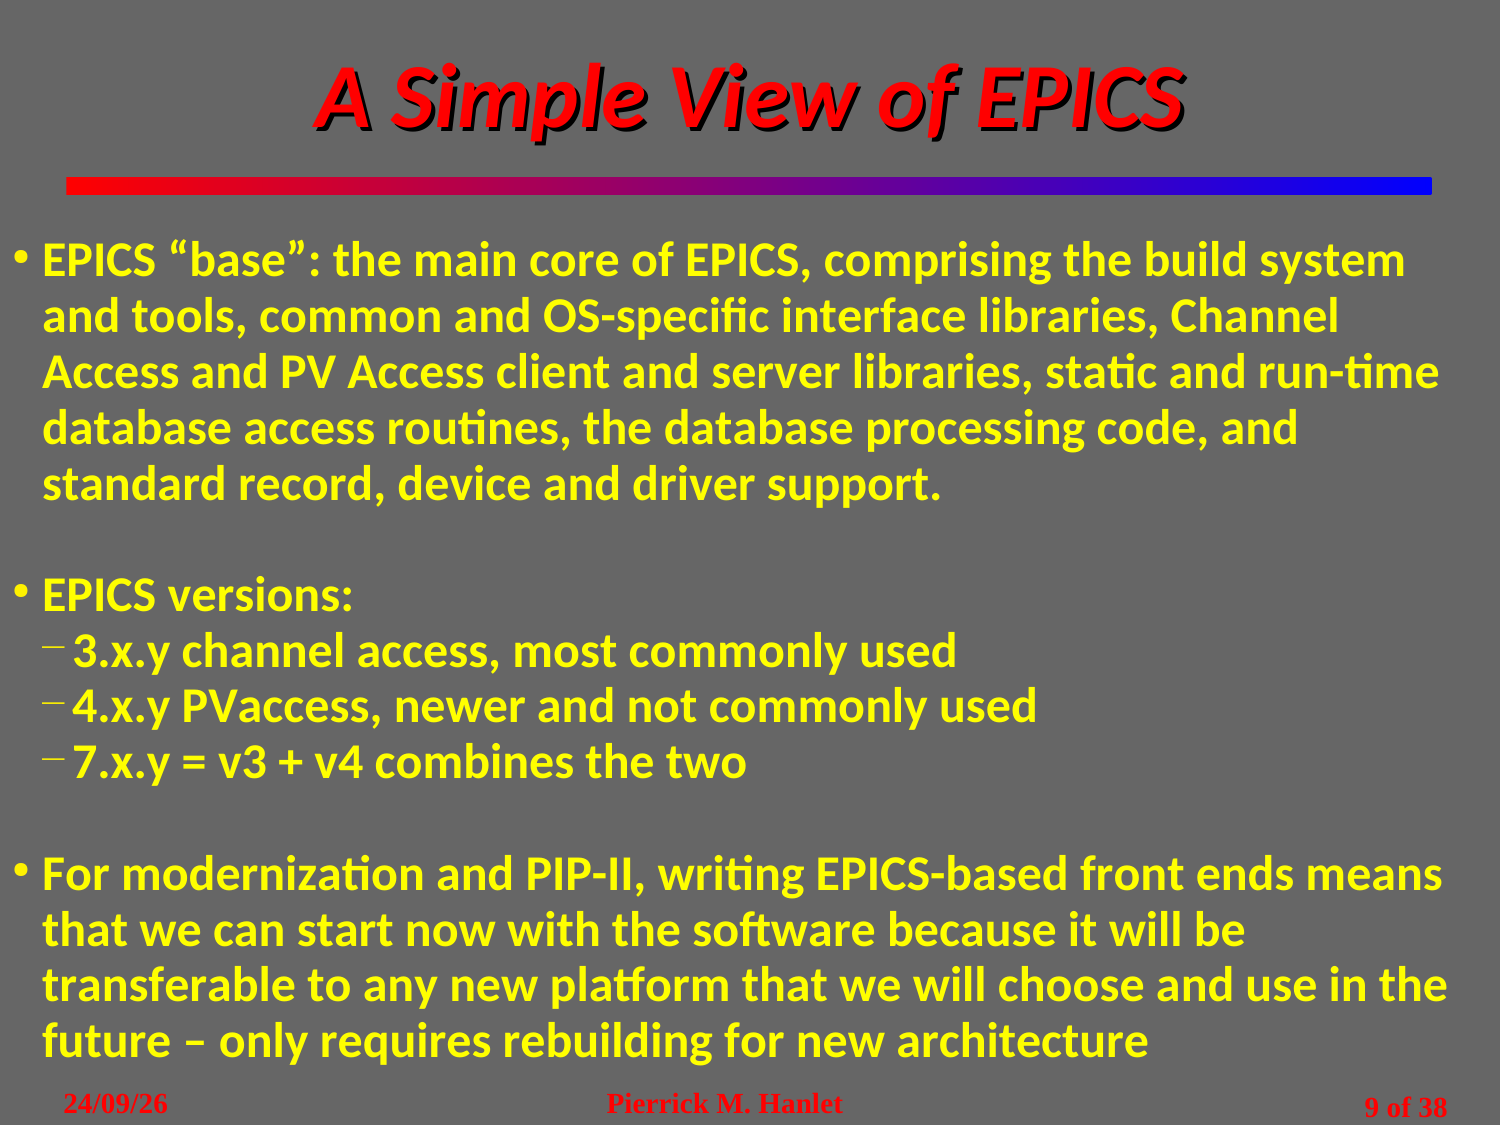

# A Simple View of EPICS
EPICS “base”: the main core of EPICS, comprising the build system and tools, common and OS-specific interface libraries, Channel Access and PV Access client and server libraries, static and run-time database access routines, the database processing code, and standard record, device and driver support.
EPICS versions:
3.x.y channel access, most commonly used
4.x.y PVaccess, newer and not commonly used
7.x.y = v3 + v4 combines the two
For modernization and PIP-II, writing EPICS-based front ends means that we can start now with the software because it will be transferable to any new platform that we will choose and use in the future – only requires rebuilding for new architecture
9
Pierrick Hanlet